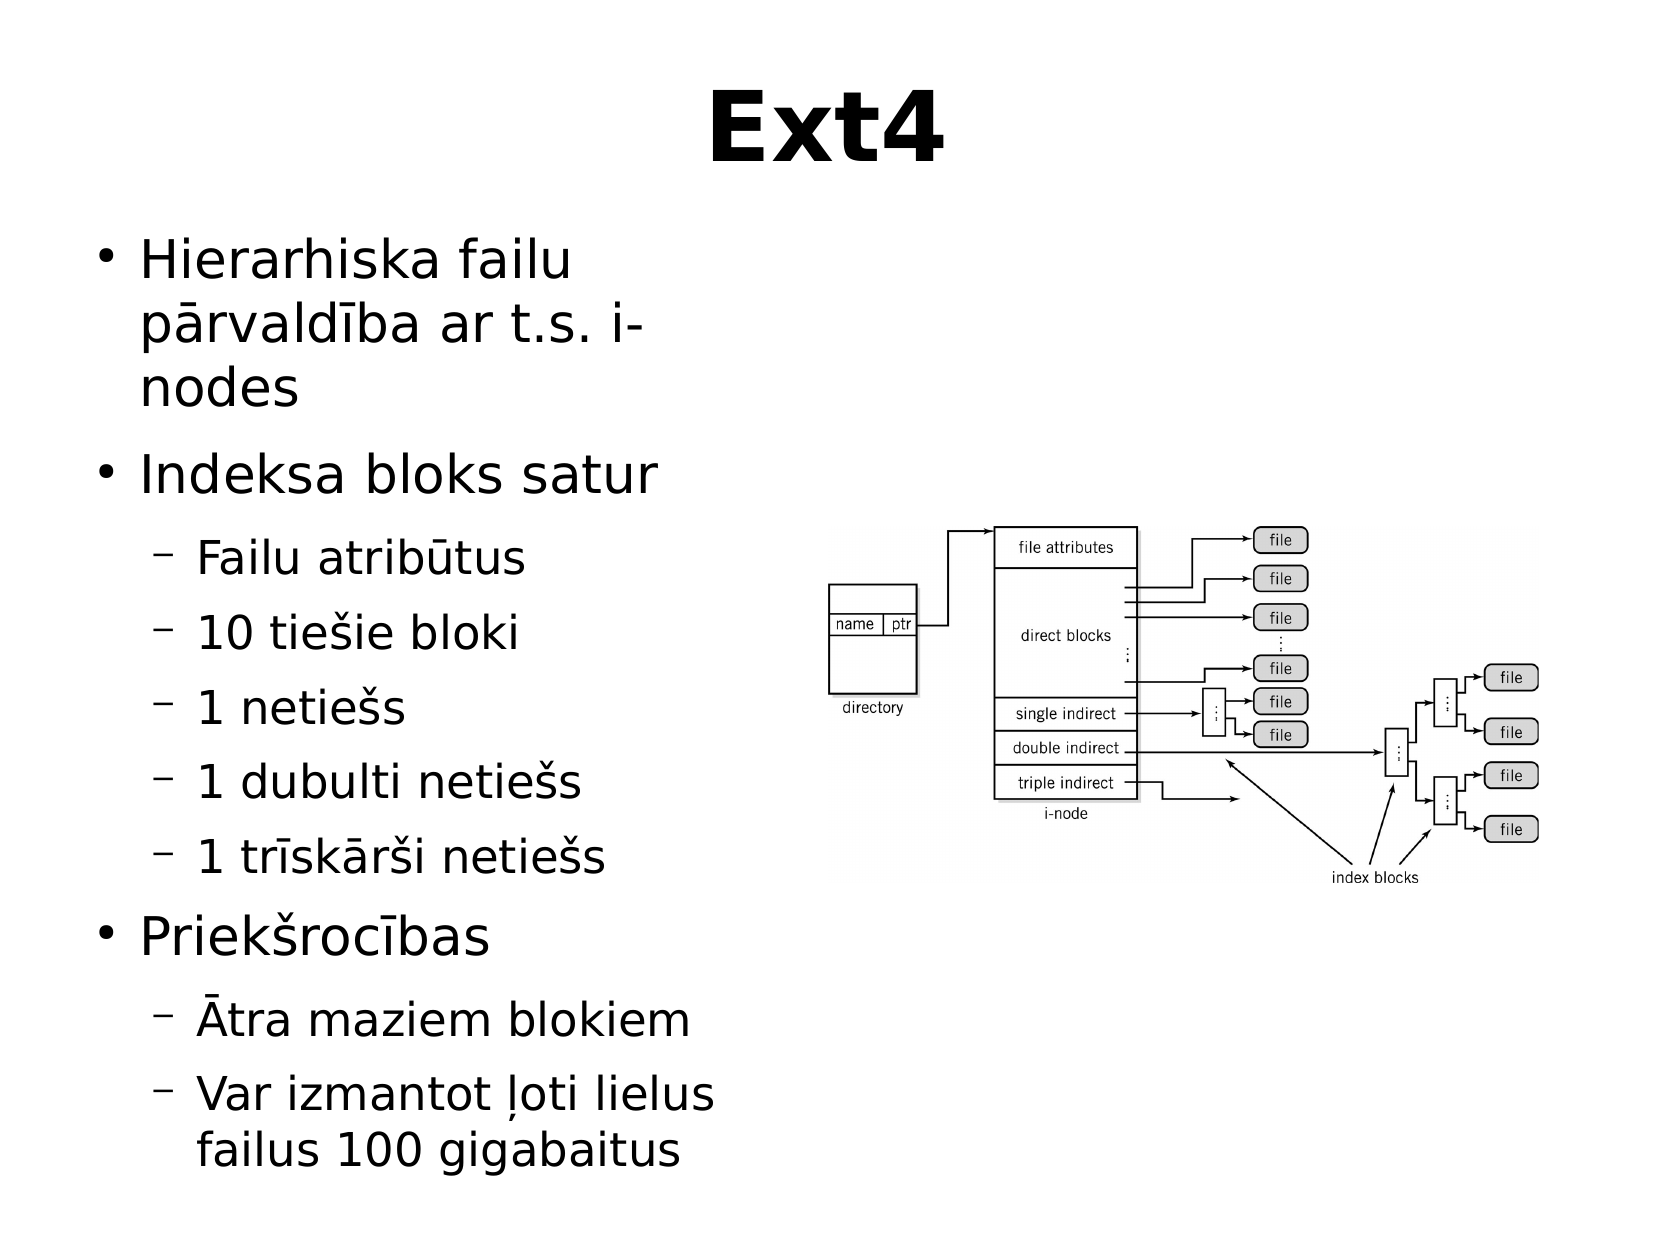

# Ext4
Hierarhiska failu pārvaldība ar t.s. i-nodes
Indeksa bloks satur
Failu atribūtus
10 tiešie bloki
1 netiešs
1 dubulti netiešs
1 trīskārši netiešs
Priekšrocības
Ātra maziem blokiem
Var izmantot ļoti lielus failus 100 gigabaitus